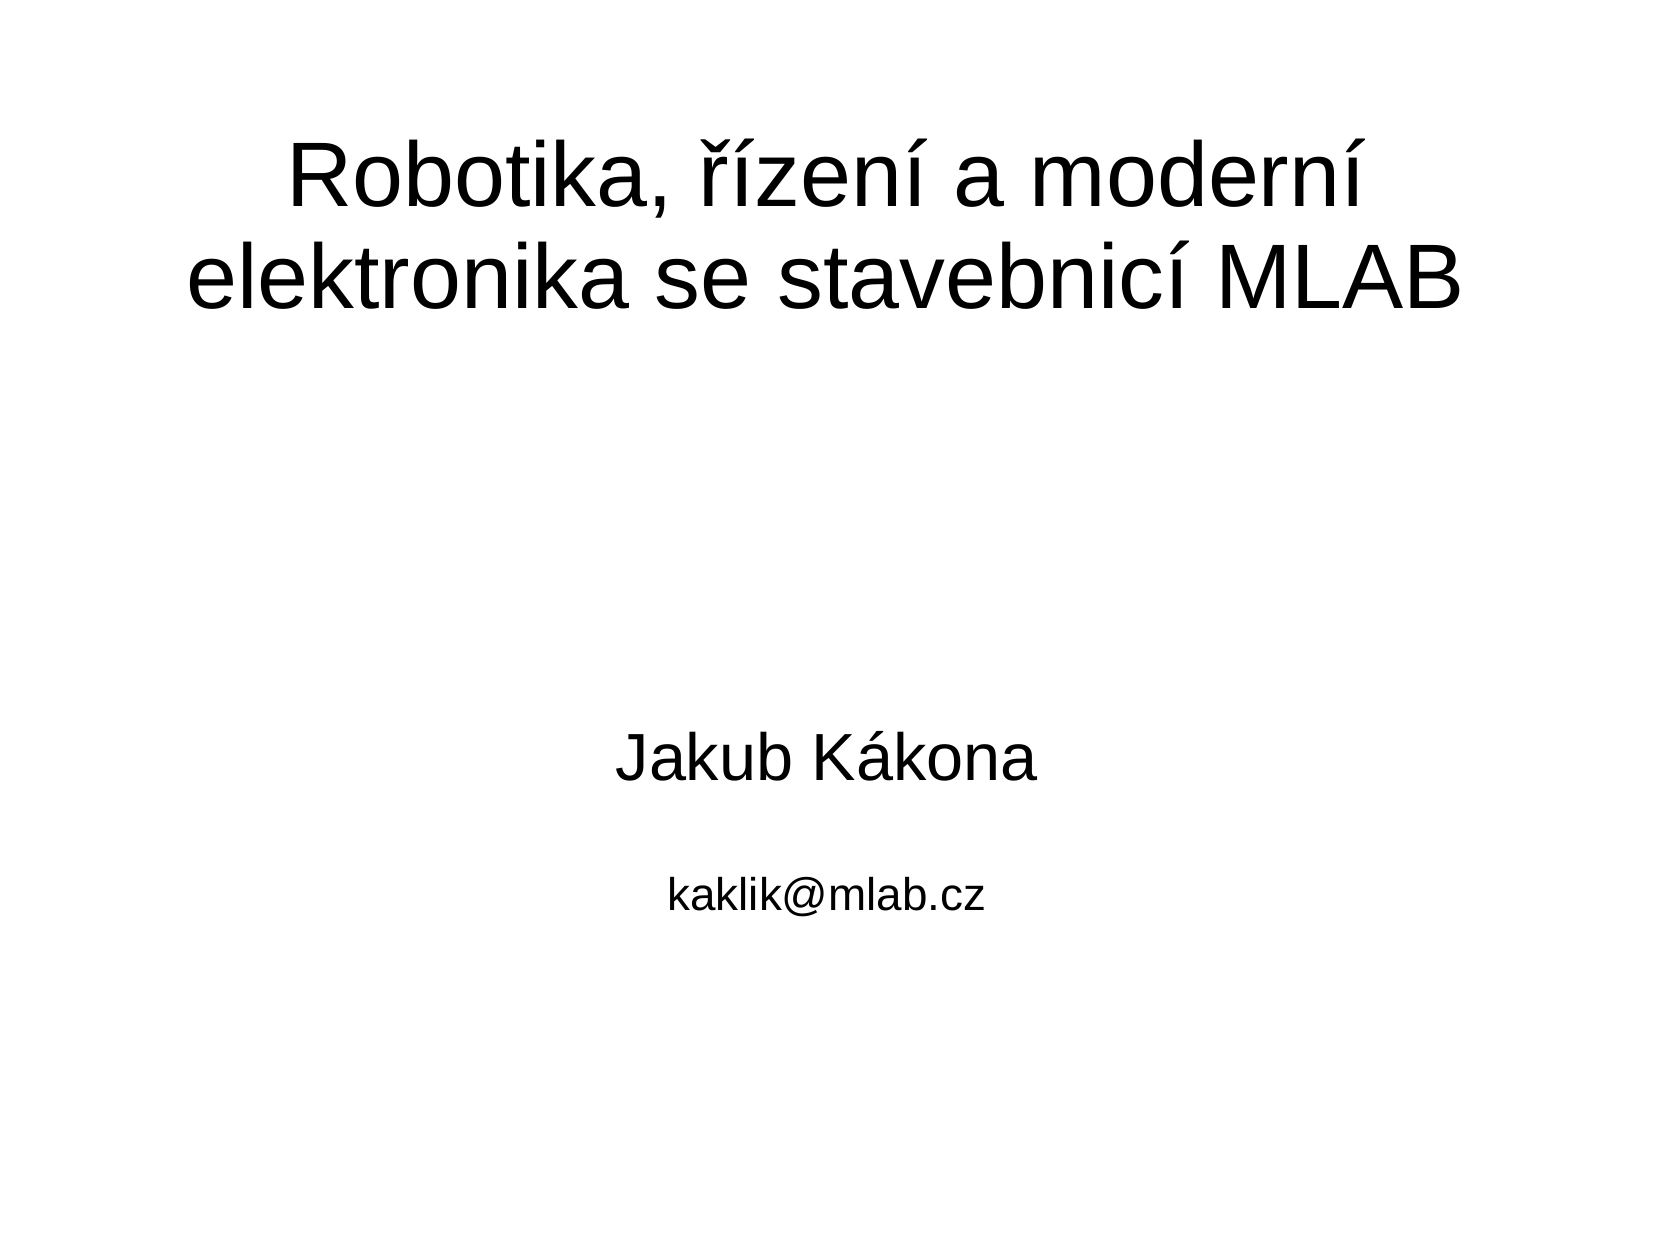

# Robotika, řízení a moderní elektronika se stavebnicí MLAB
Jakub Kákona
kaklik@mlab.cz